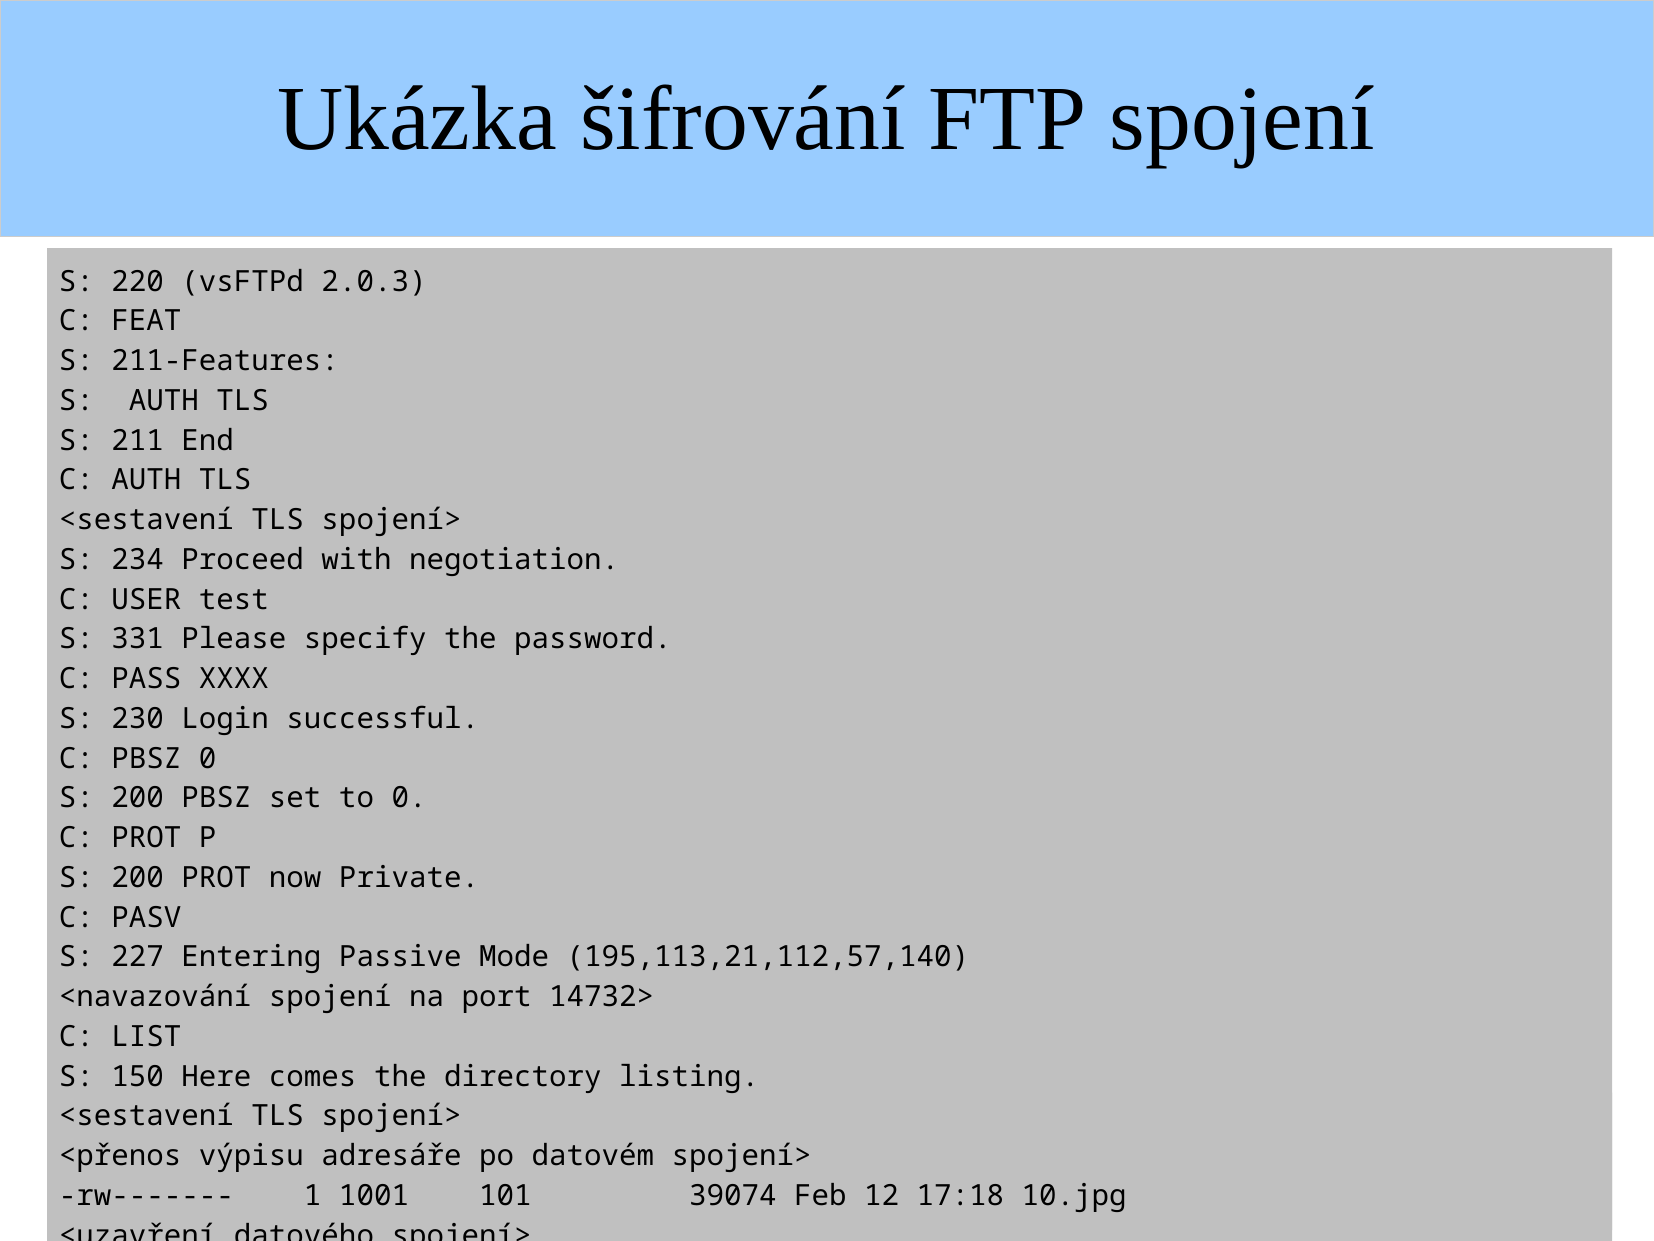

# Ukázka šifrování FTP spojení
S: 220 (vsFTPd 2.0.3)
C: FEAT
S: 211-Features:
S: AUTH TLS
S: 211 End
C: AUTH TLS
<sestavení TLS spojení>
S: 234 Proceed with negotiation.
C: USER test
S: 331 Please specify the password.
C: PASS XXXX
S: 230 Login successful.
C: PBSZ 0
S: 200 PBSZ set to 0.
C: PROT P
S: 200 PROT now Private.
C: PASV
S: 227 Entering Passive Mode (195,113,21,112,57,140)
<navazování spojení na port 14732>
C: LIST
S: 150 Here comes the directory listing.
<sestavení TLS spojení>
<přenos výpisu adresáře po datovém spojení>
-rw------- 1 1001 101 39074 Feb 12 17:18 10.jpg
<uzavření datového spojení>
S: 226 Directory send OK.
C: QUIT
<uzavření řídícího spojení>
C: PASV
S: 227 Entering Passive Mode (195.113.21.122,70,63)